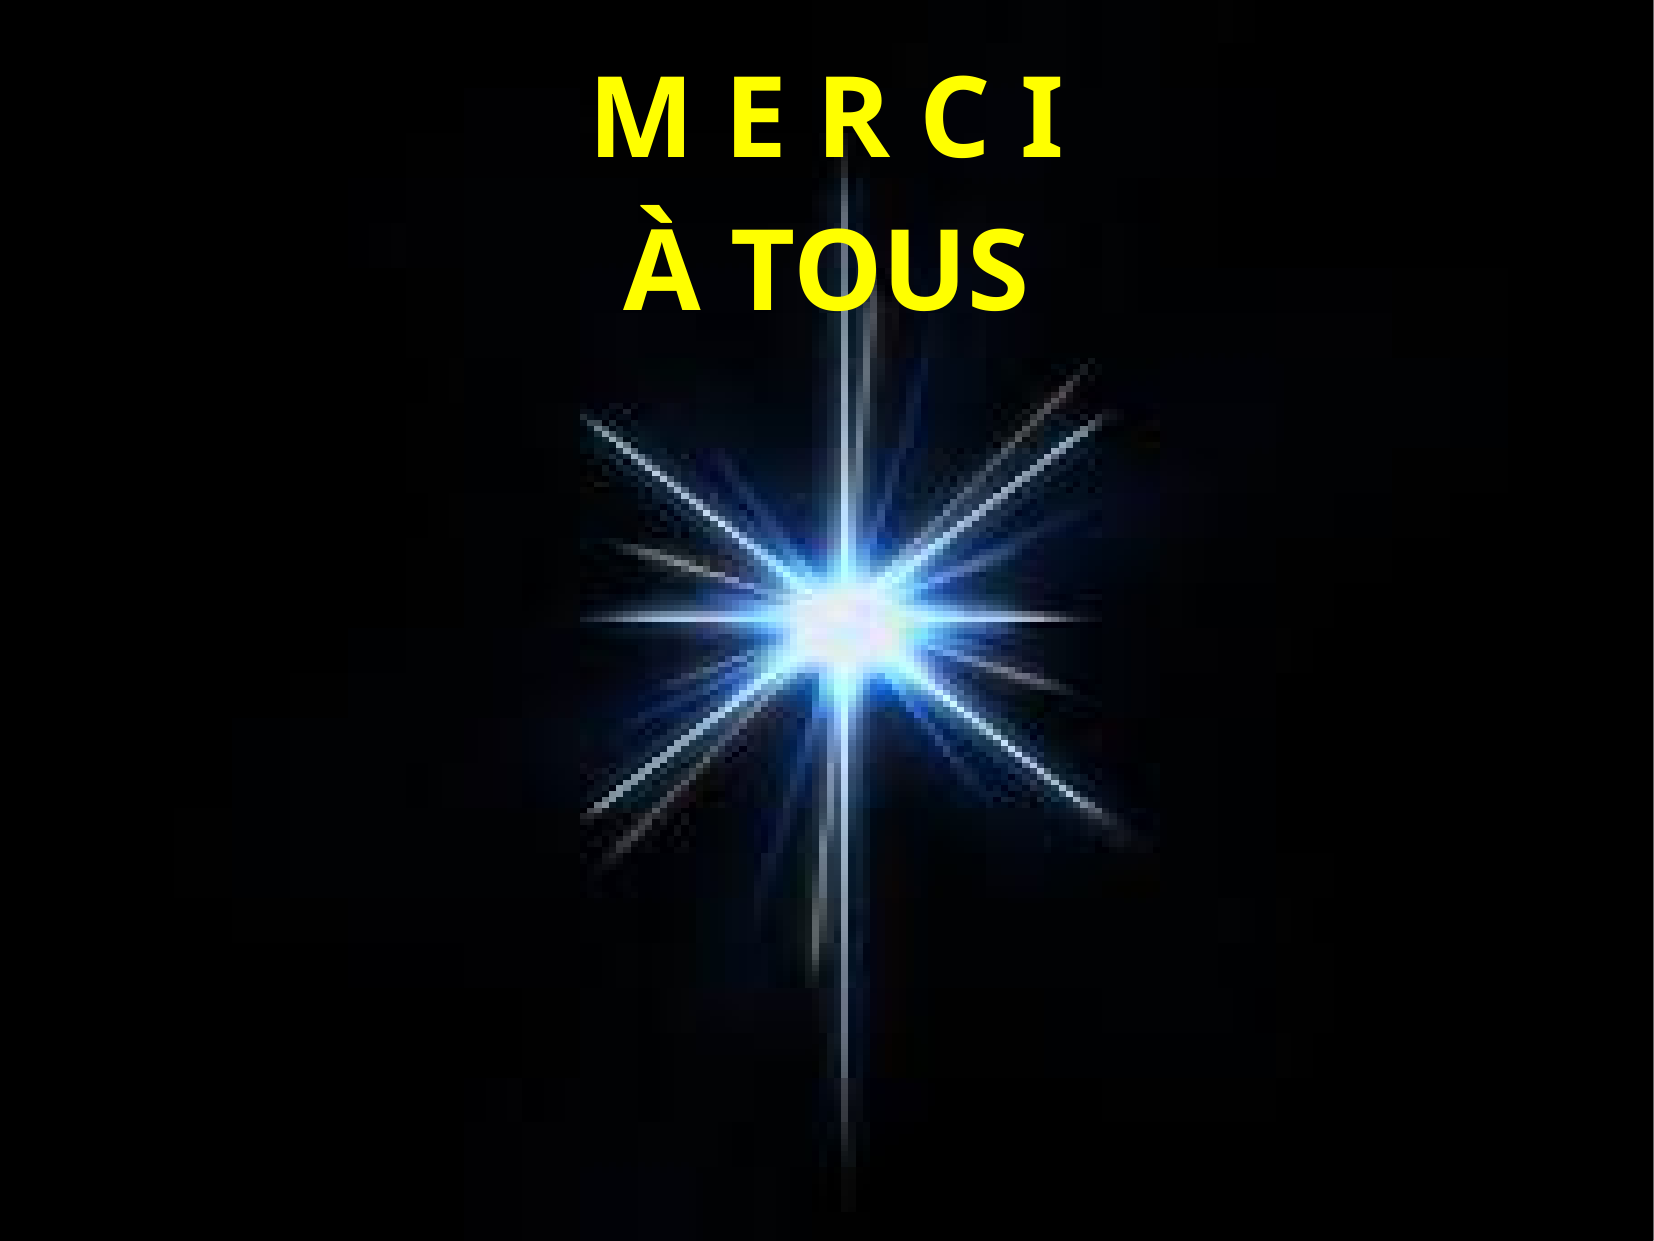

M E R C I
À TOUS